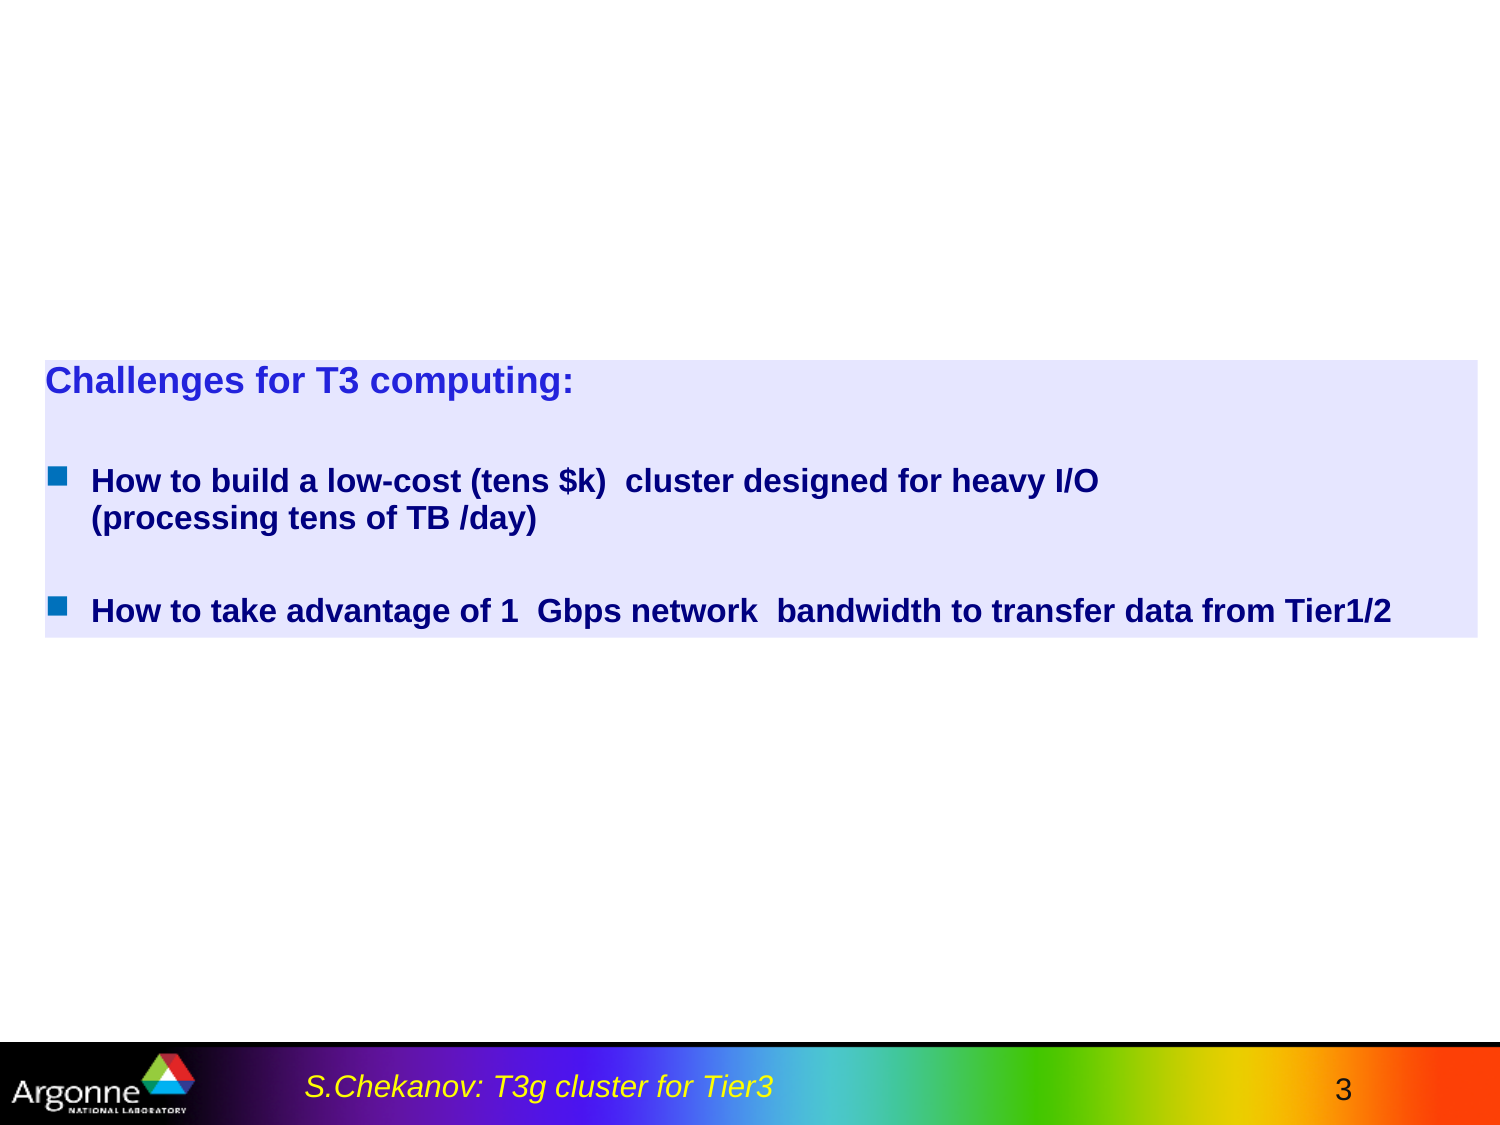

# Challenges for T3 computing:
How to build a low-cost (tens $k) cluster designed for heavy I/O (processing tens of TB /day)
How to take advantage of 1 Gbps network bandwidth to transfer data from Tier1/2